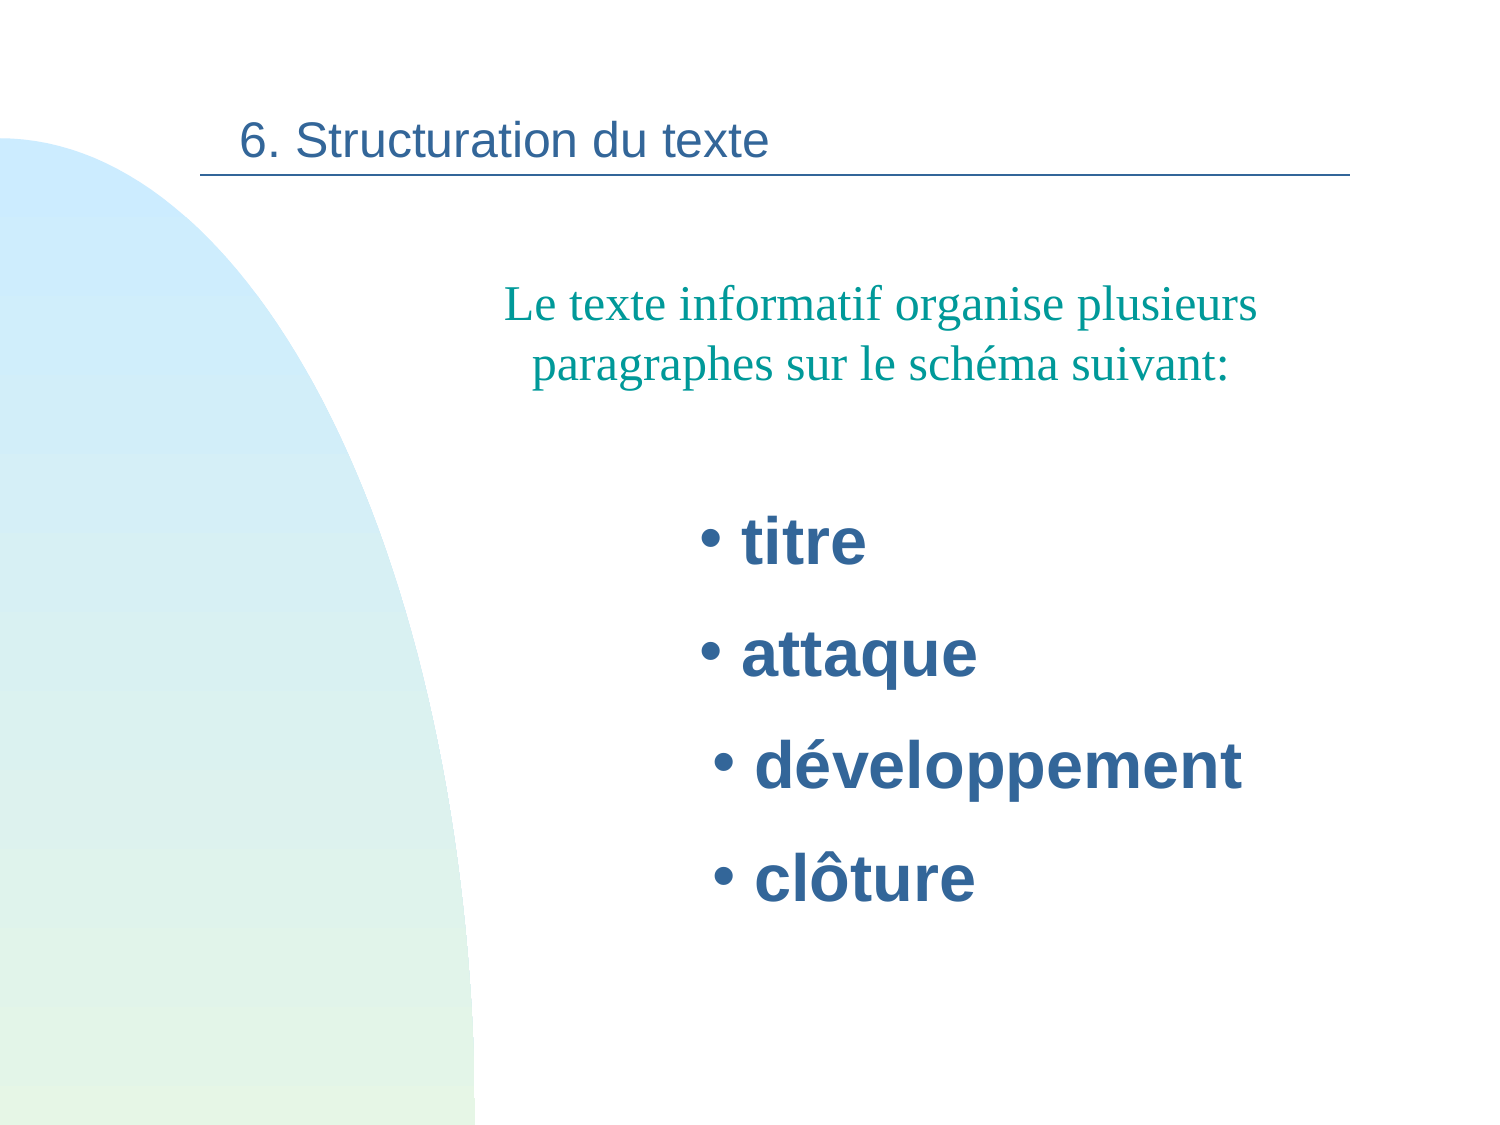

6. Structuration du texte
Le texte informatif organise plusieurs paragraphes sur le schéma suivant:
 titre
 attaque
 développement
 clôture